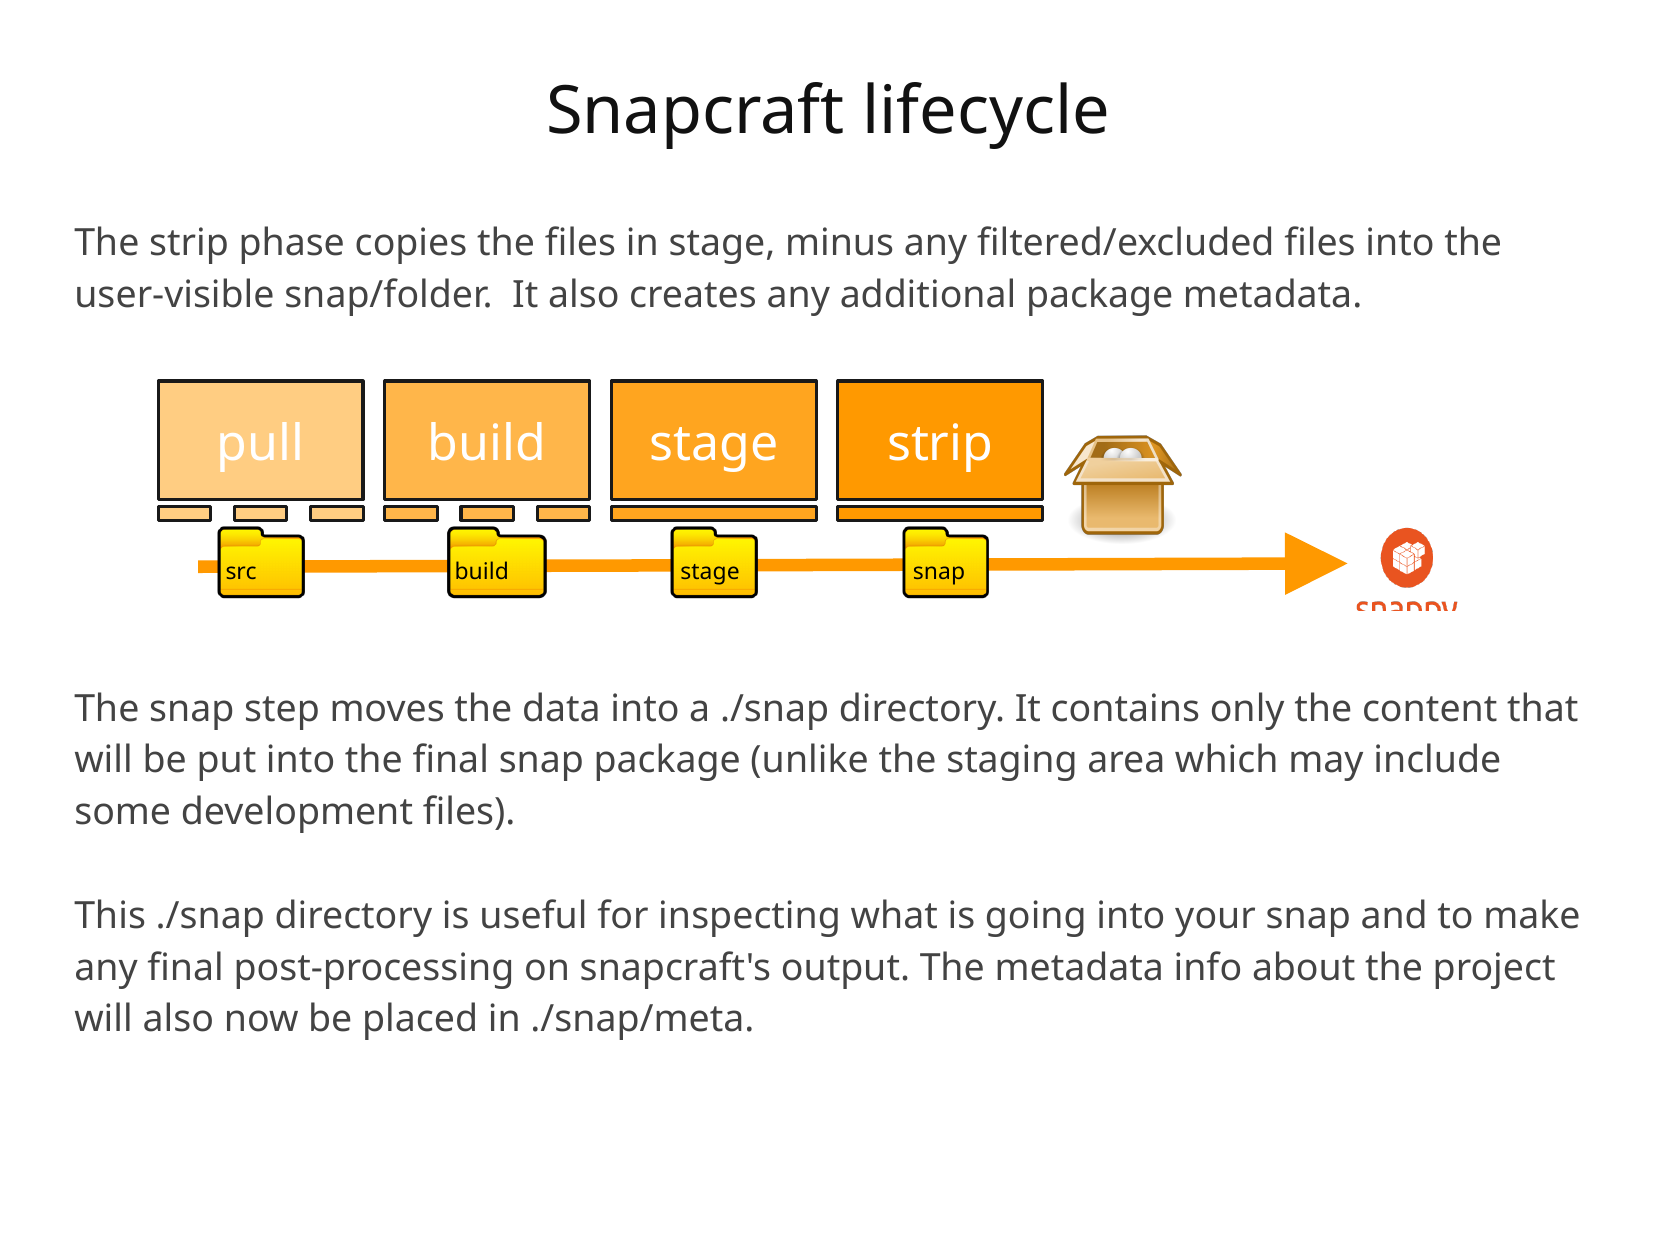

Snapcraft lifecycle
The strip phase copies the files in stage, minus any filtered/excluded files into the user-visible snap/folder. It also creates any additional package metadata.
The snap step moves the data into a ./snap directory. It contains only the content that will be put into the final snap package (unlike the staging area which may include some development files).
This ./snap directory is useful for inspecting what is going into your snap and to make any final post-processing on snapcraft's output. The metadata info about the project will also now be placed in ./snap/meta.
pull
build
stage
strip
stage
snap
src
src
build